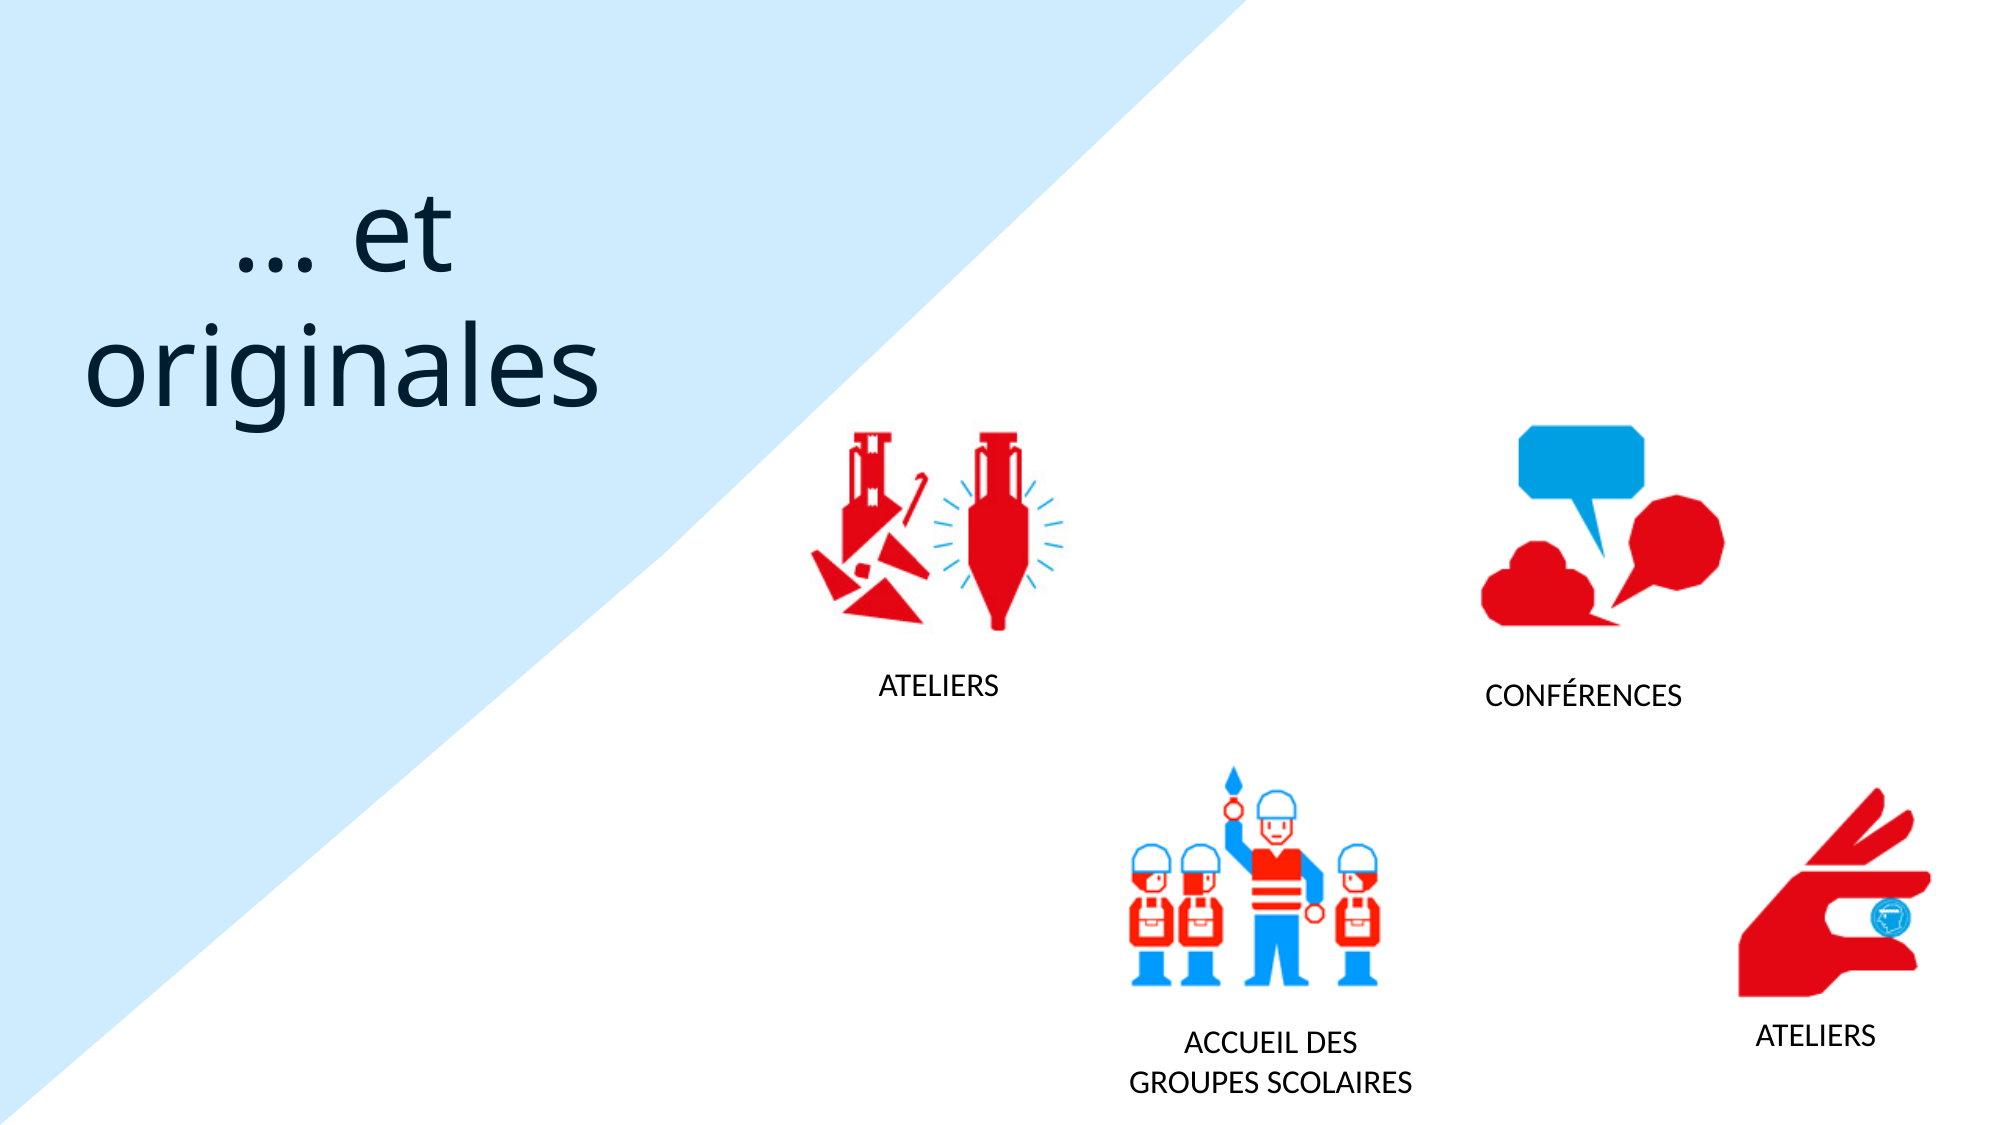

… et
originales
ATELIERS
CONFÉRENCES
ATELIERS
ACCUEIL DES GROUPES SCOLAIRES